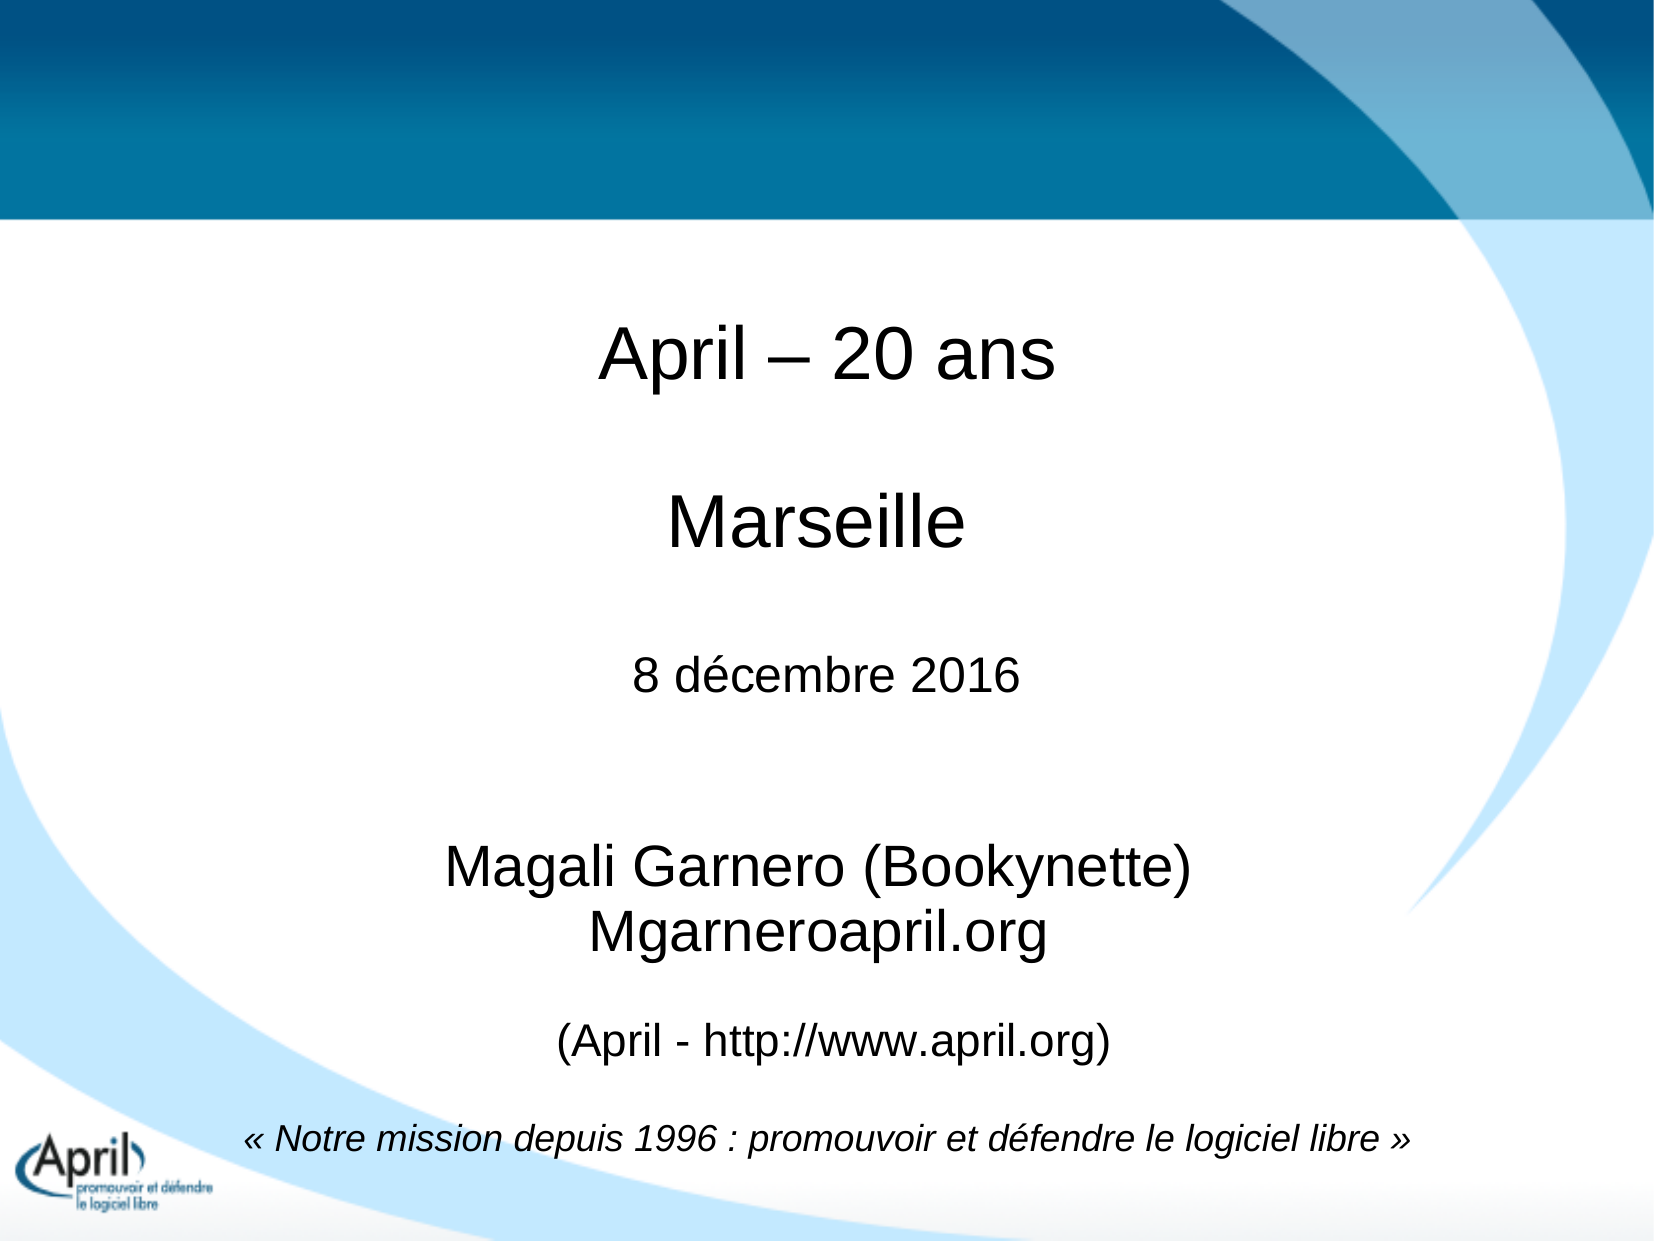

# April – 20 ans
Marseille
8 décembre 2016
Magali Garnero (Bookynette)
Mgarneroapril.org
 (April - http://www.april.org)
« Notre mission depuis 1996 : promouvoir et défendre le logiciel libre »